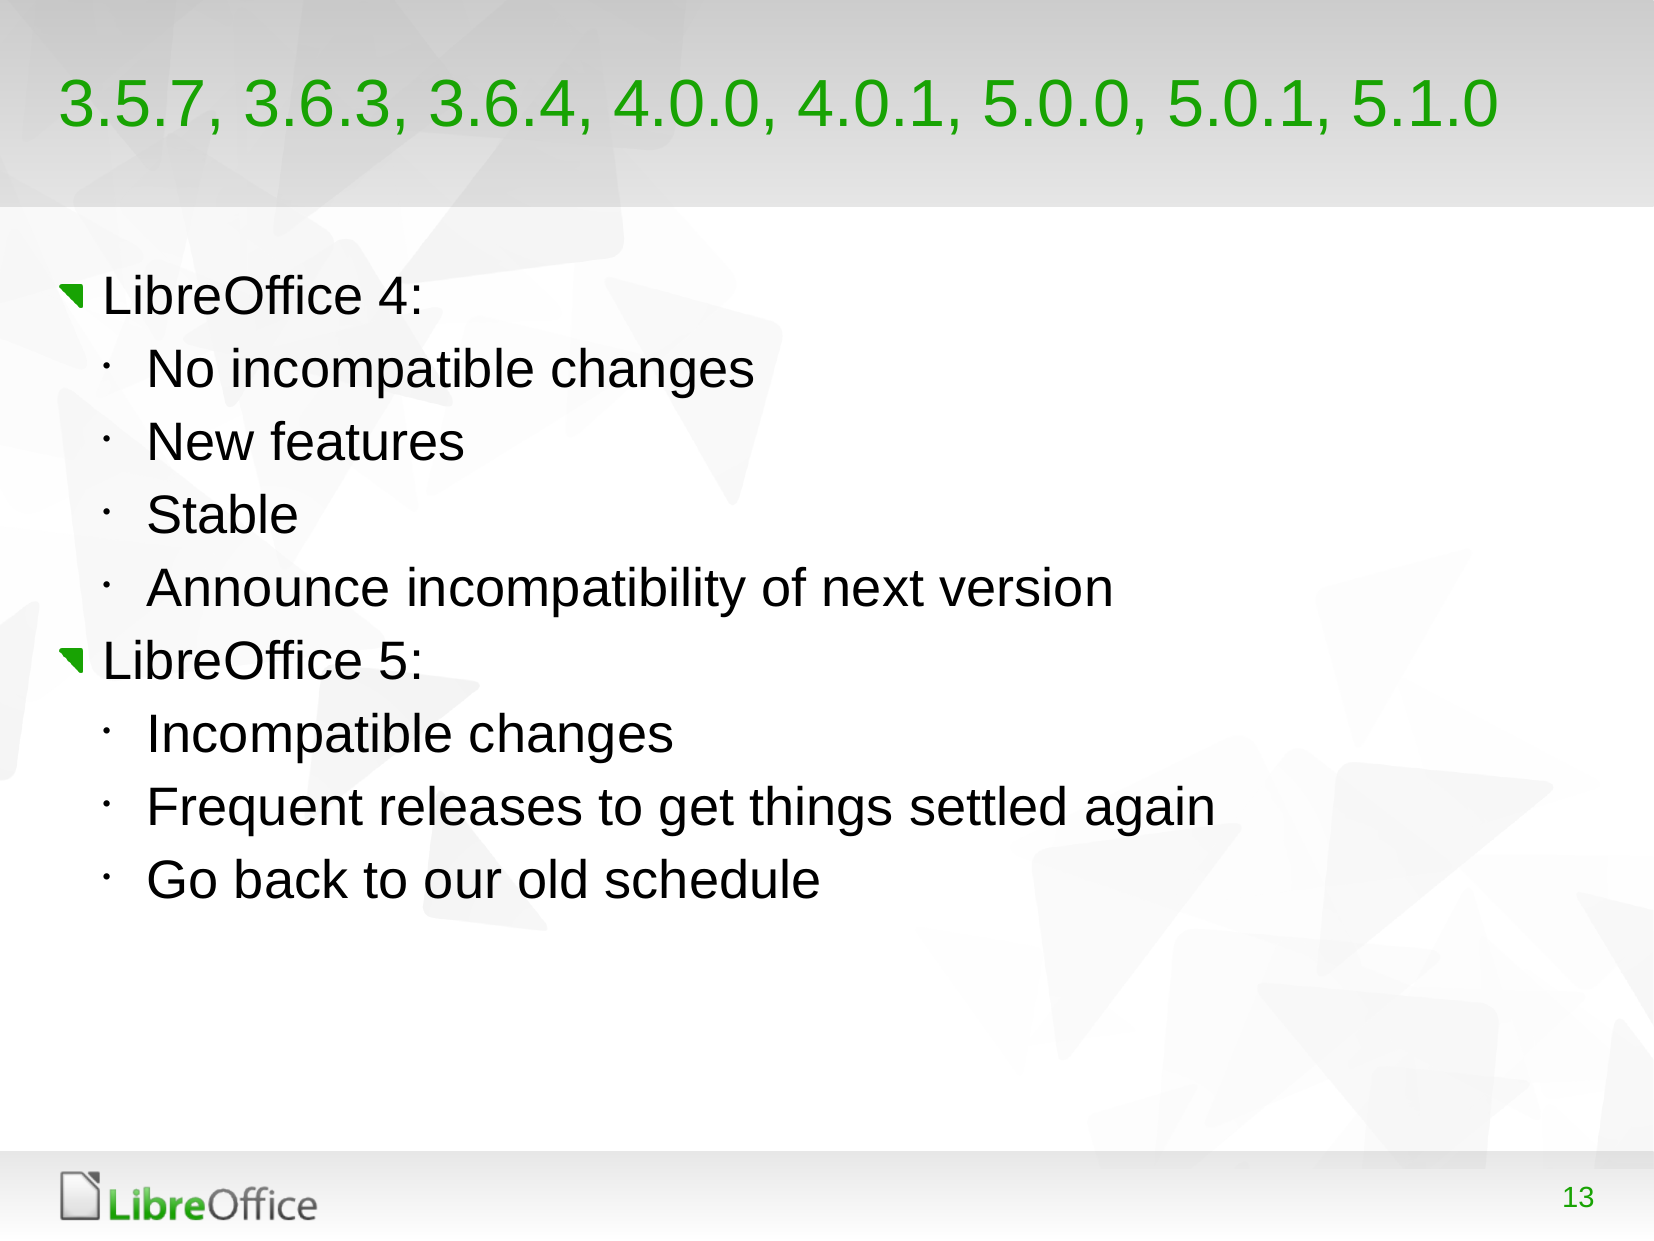

# 3.5.7, 3.6.3, 3.6.4, 4.0.0, 4.0.1, 5.0.0, 5.0.1, 5.1.0
LibreOffice 4:
No incompatible changes
New features
Stable
Announce incompatibility of next version
LibreOffice 5:
Incompatible changes
Frequent releases to get things settled again
Go back to our old schedule
13